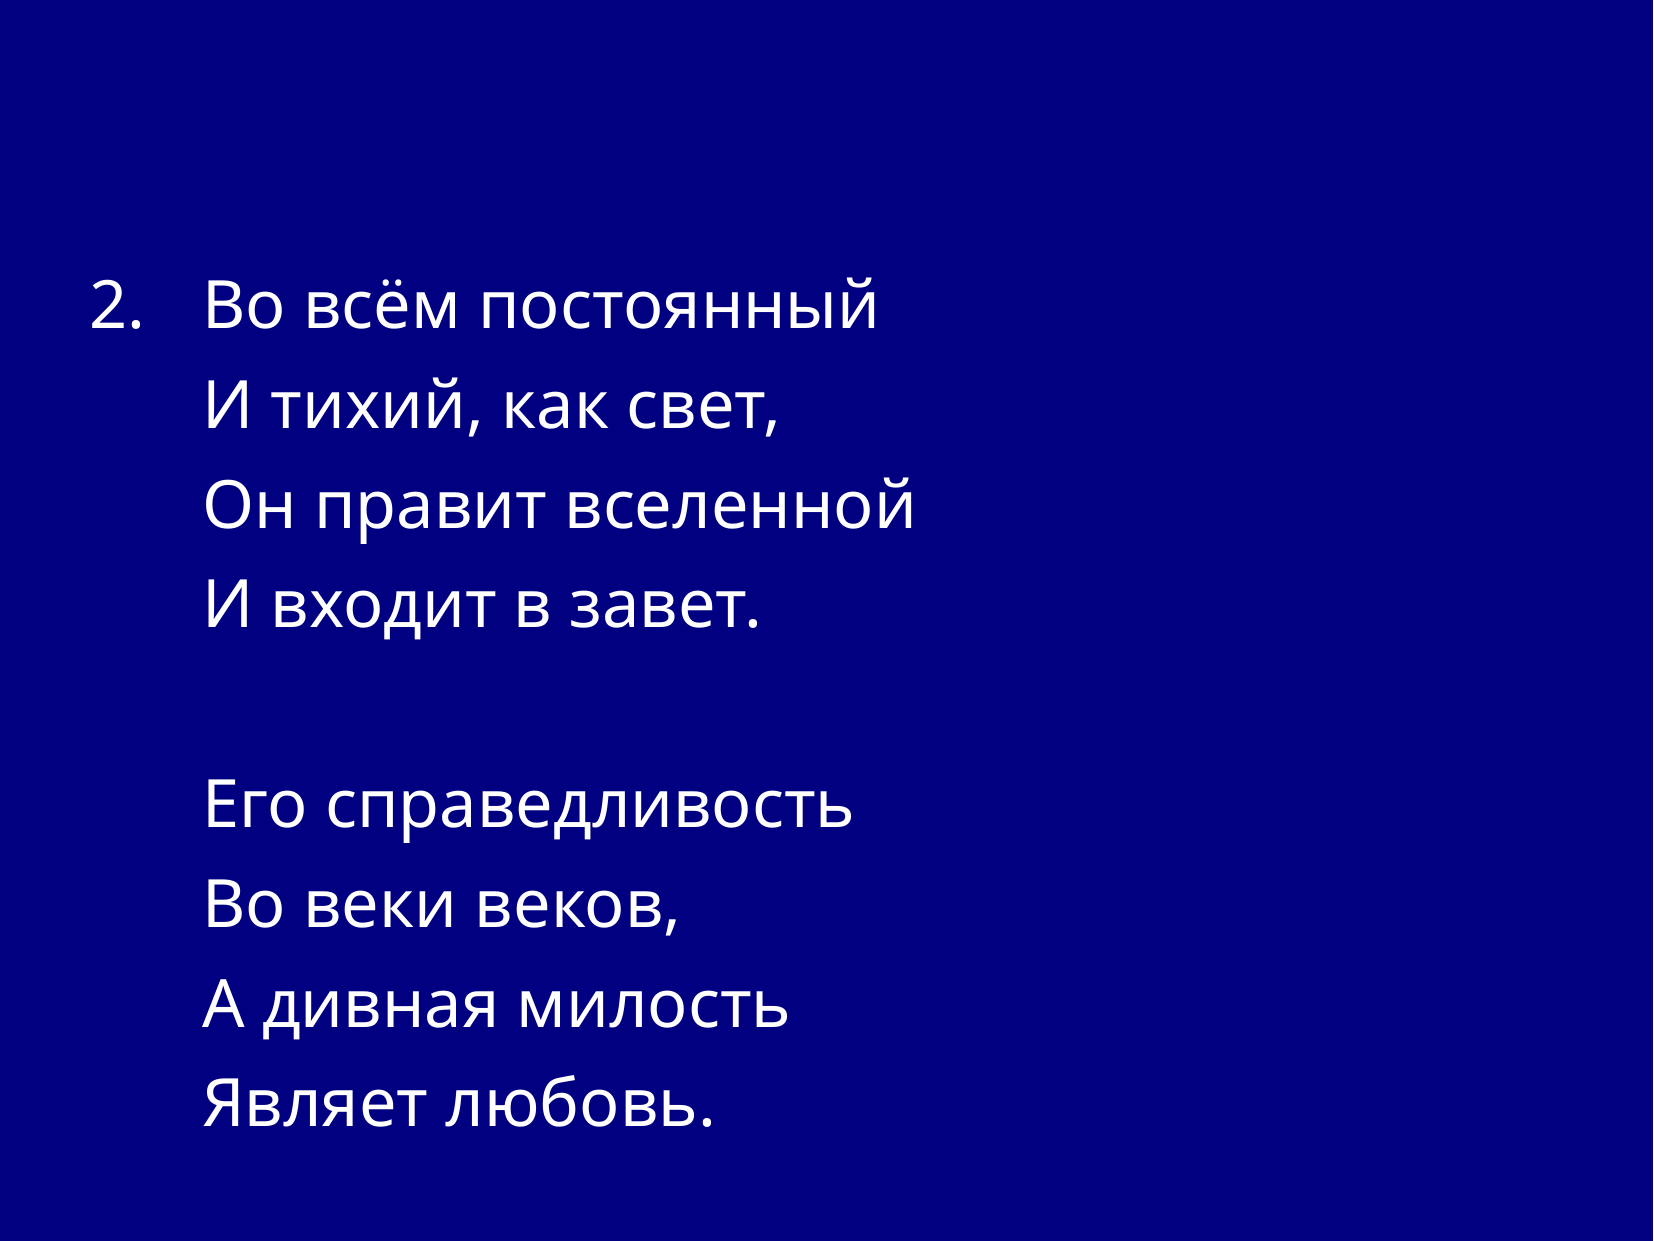

2.	Во всём постоянный
	И тихий, как свет,
	Он правит вселенной
	И входит в завет.
	Его справедливость
	Во веки веков,
	А дивная милость
	Являет любовь.